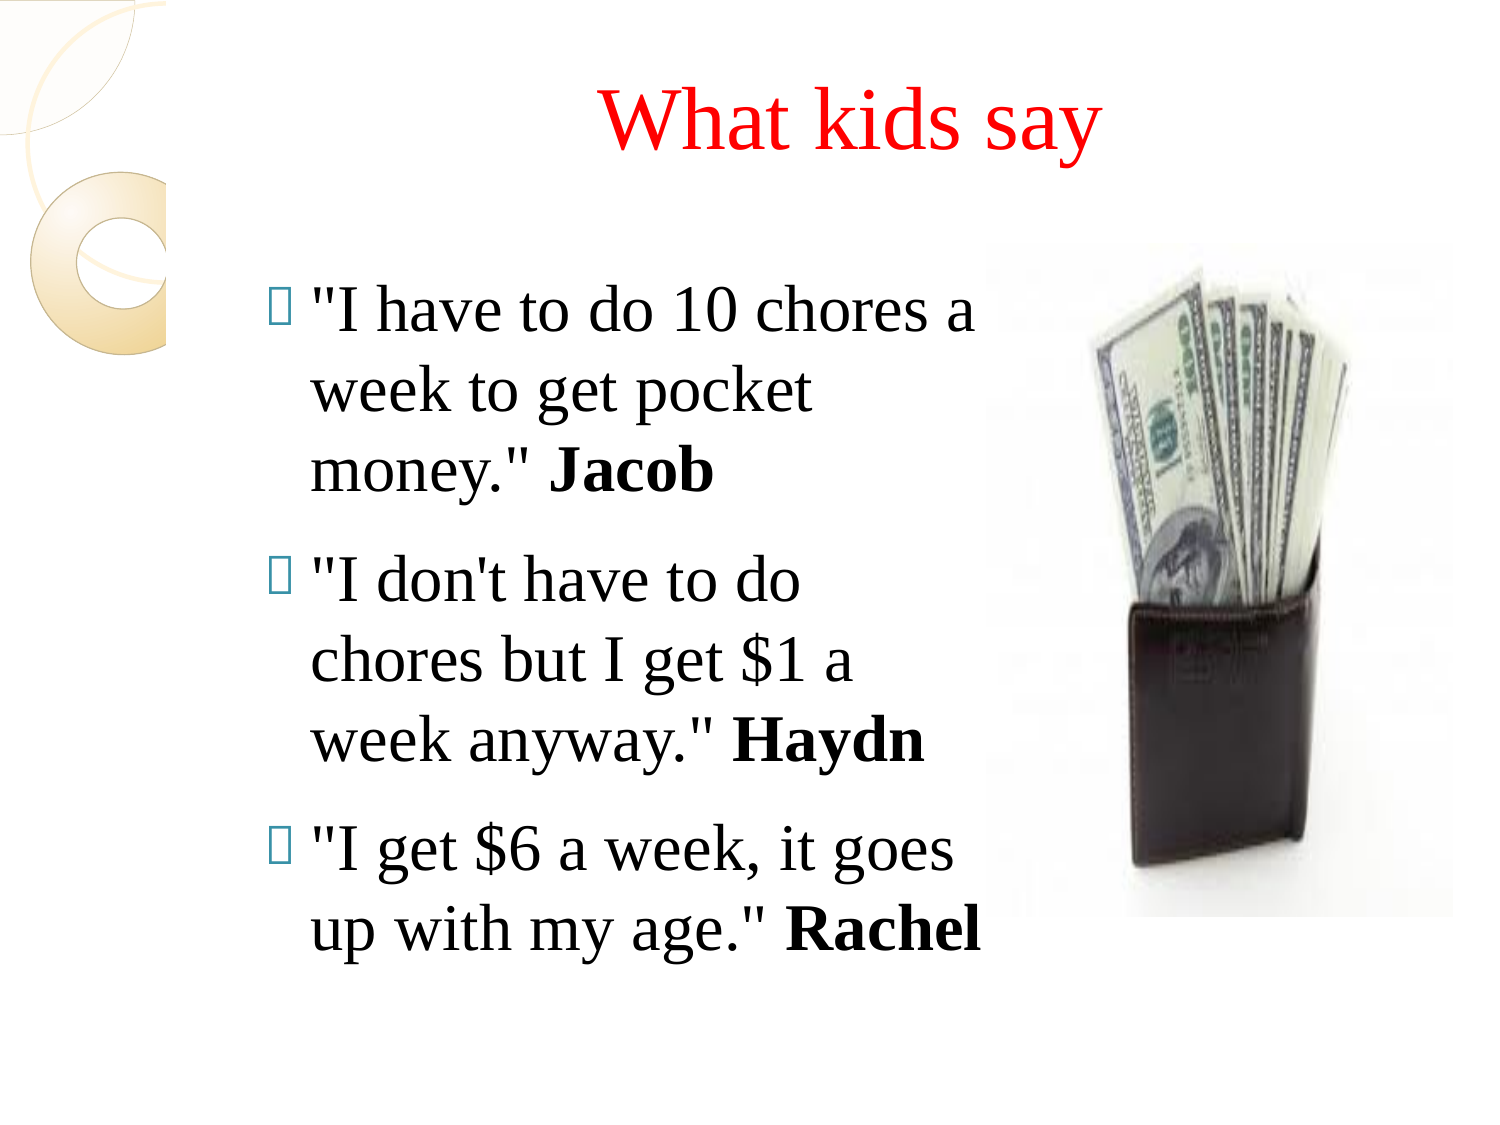

# What kids say
"I have to do 10 chores a week to get pocket money." Jacob
"I don't have to do chores but I get $1 a week anyway." Haydn
"I get $6 a week, it goes up with my age." Rachel